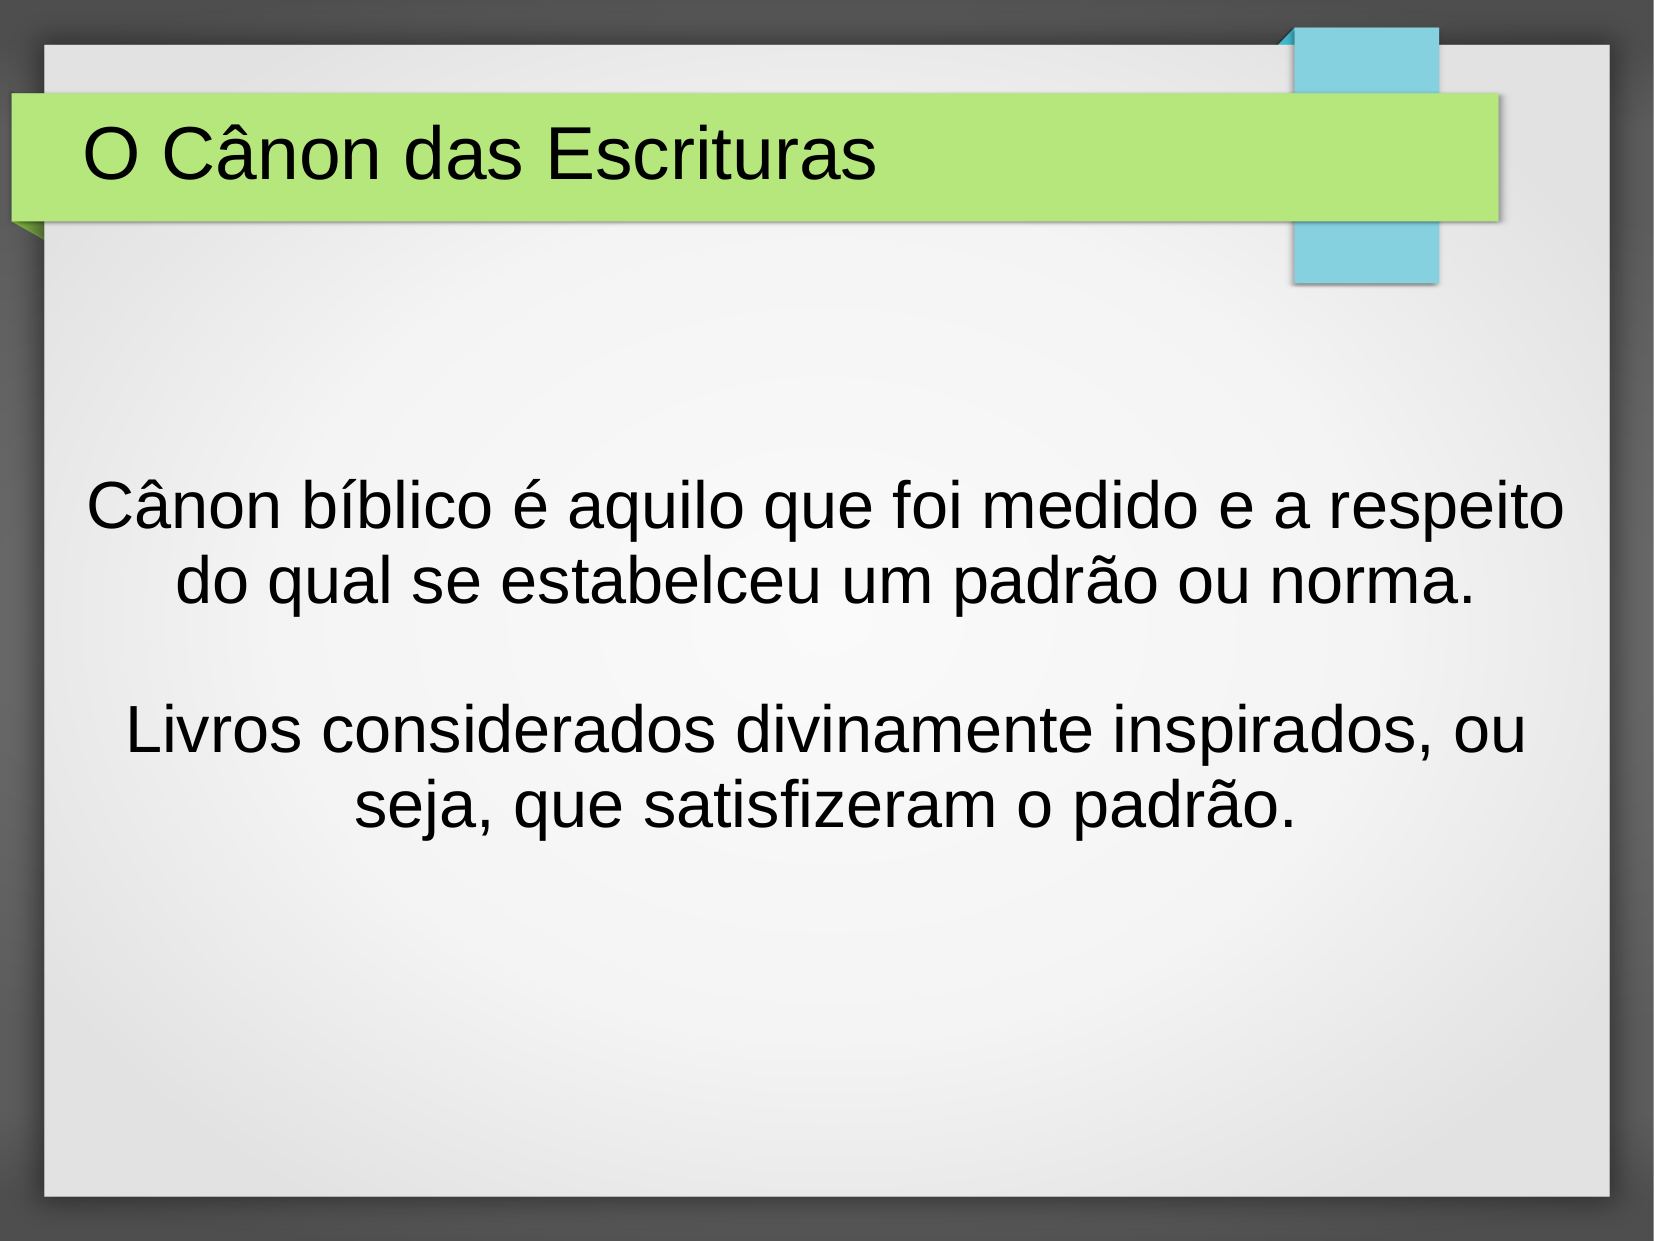

# O Cânon das Escrituras
Cânon bíblico é aquilo que foi medido e a respeito do qual se estabelceu um padrão ou norma.
Livros considerados divinamente inspirados, ou seja, que satisfizeram o padrão.